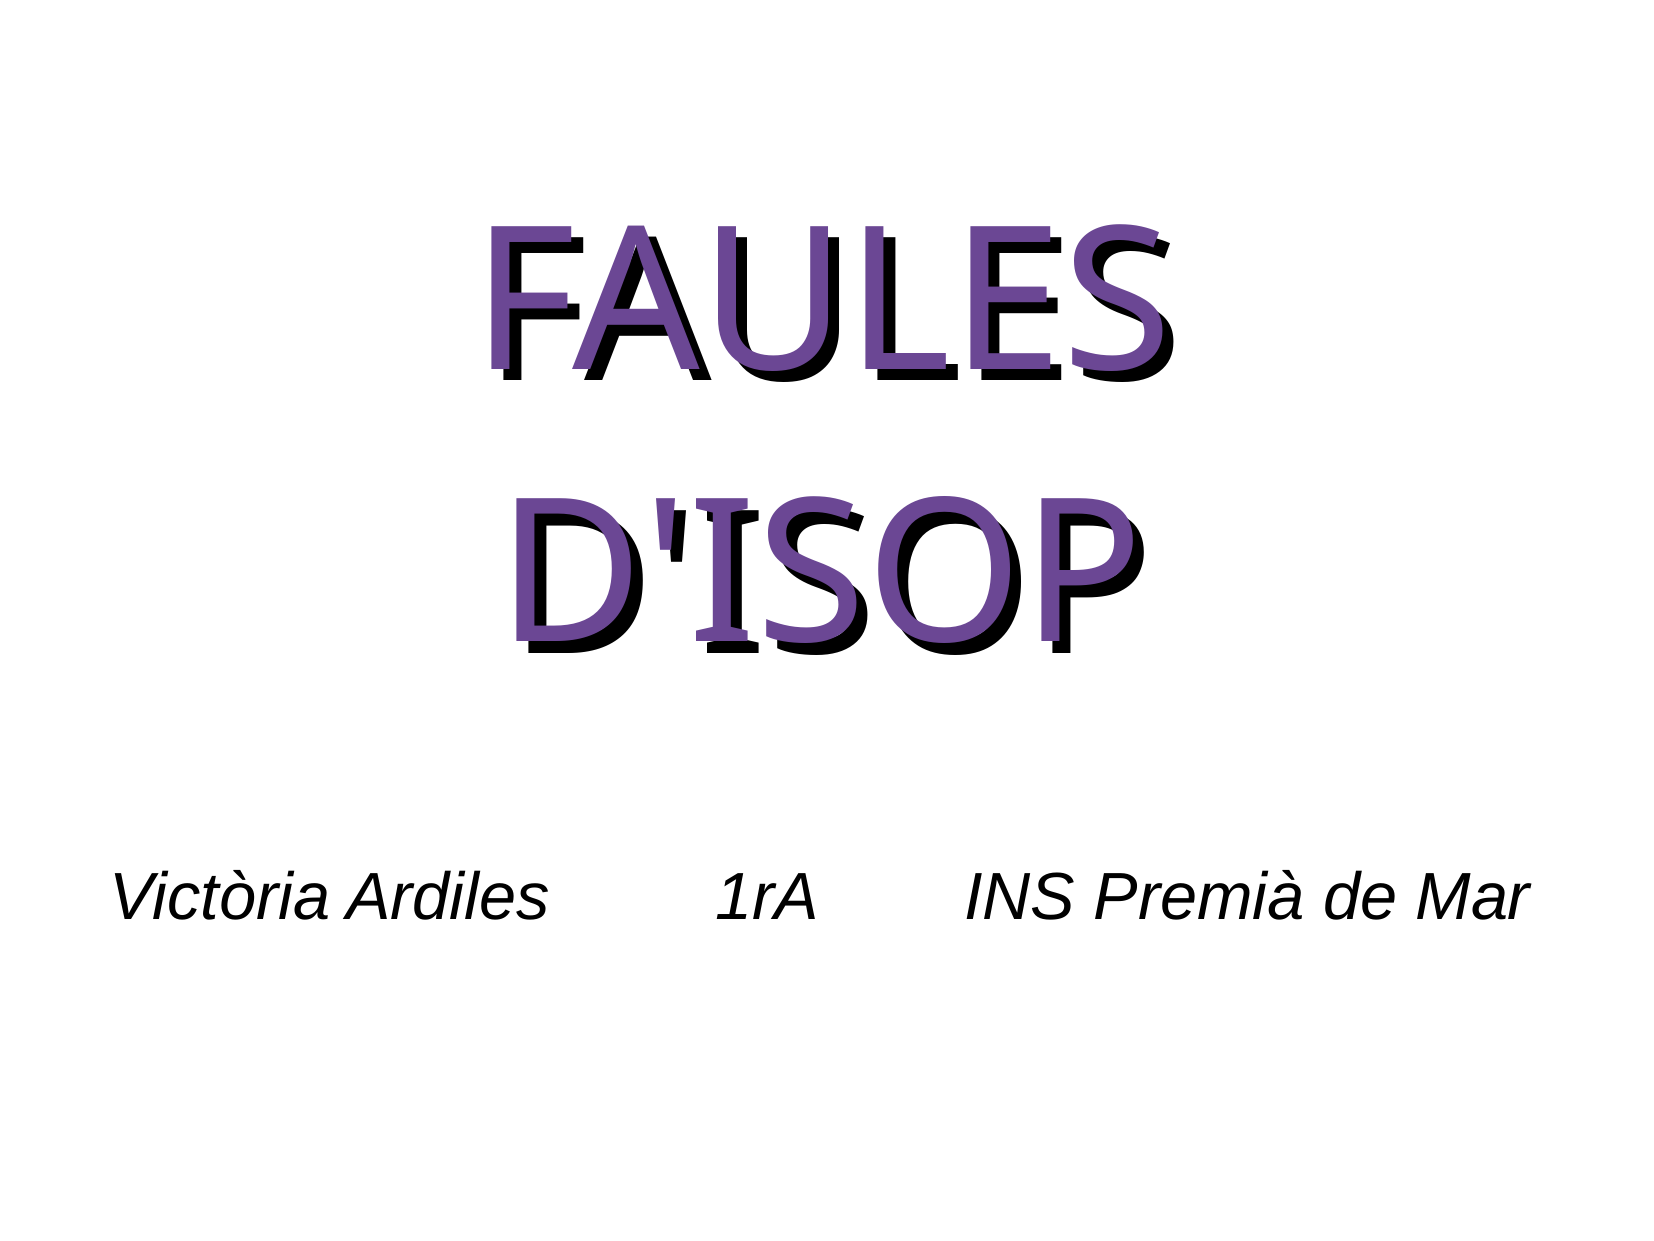

# FAULES D'ISOP
Victòria Ardiles 1rA INS Premià de Mar